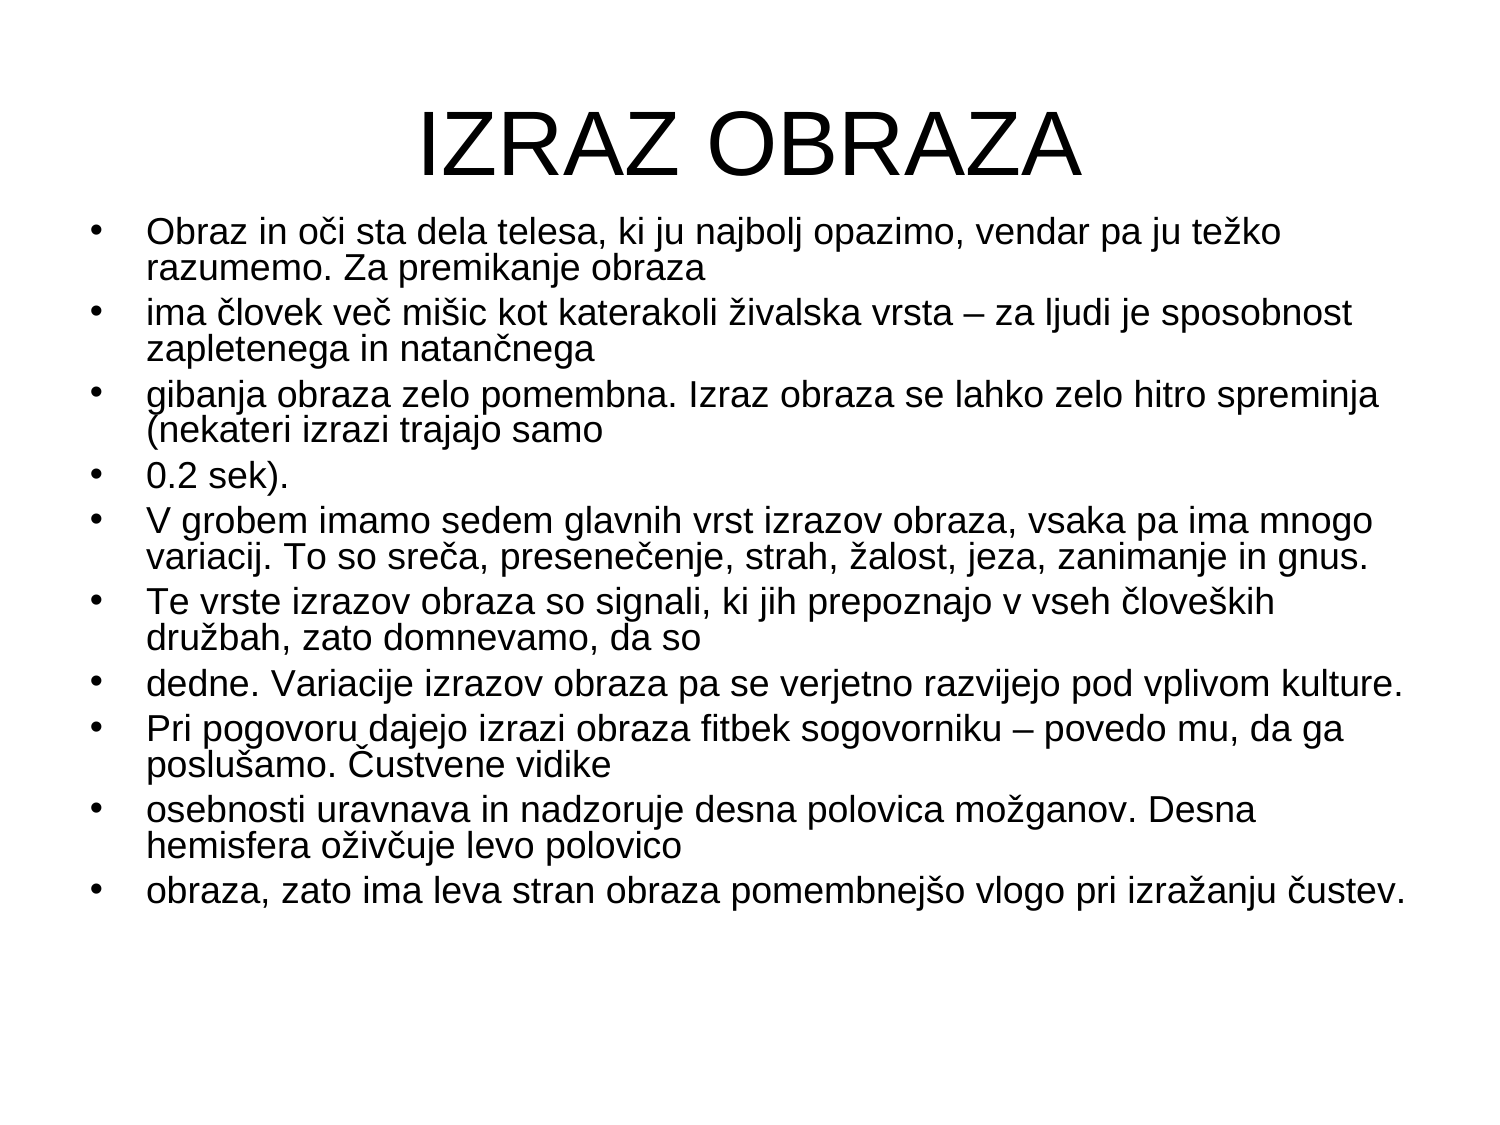

# IZRAZ OBRAZA
Obraz in oči sta dela telesa, ki ju najbolj opazimo, vendar pa ju težko razumemo. Za premikanje obraza
ima človek več mišic kot katerakoli živalska vrsta – za ljudi je sposobnost zapletenega in natančnega
gibanja obraza zelo pomembna. Izraz obraza se lahko zelo hitro spreminja (nekateri izrazi trajajo samo
0.2 sek).
V grobem imamo sedem glavnih vrst izrazov obraza, vsaka pa ima mnogo variacij. To so sreča, presenečenje, strah, žalost, jeza, zanimanje in gnus.
Te vrste izrazov obraza so signali, ki jih prepoznajo v vseh človeških družbah, zato domnevamo, da so
dedne. Variacije izrazov obraza pa se verjetno razvijejo pod vplivom kulture.
Pri pogovoru dajejo izrazi obraza fitbek sogovorniku – povedo mu, da ga poslušamo. Čustvene vidike
osebnosti uravnava in nadzoruje desna polovica možganov. Desna hemisfera oživčuje levo polovico
obraza, zato ima leva stran obraza pomembnejšo vlogo pri izražanju čustev.